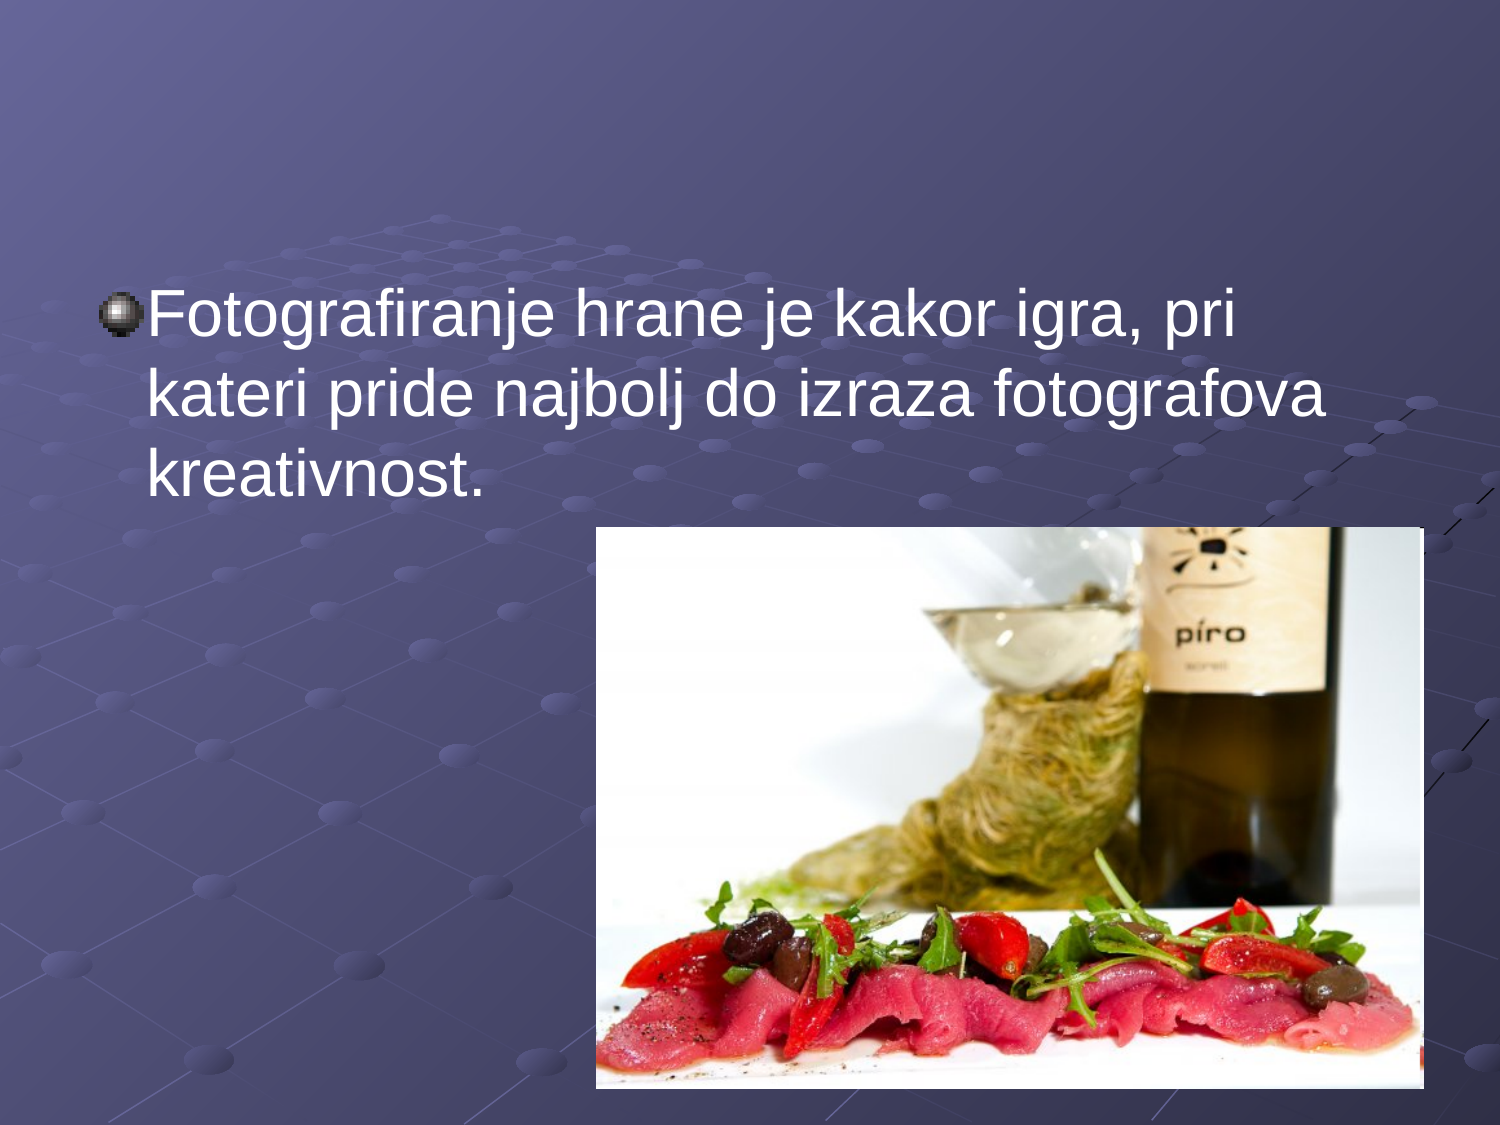

#
Fotografiranje hrane je kakor igra, pri kateri pride najbolj do izraza fotografova kreativnost.